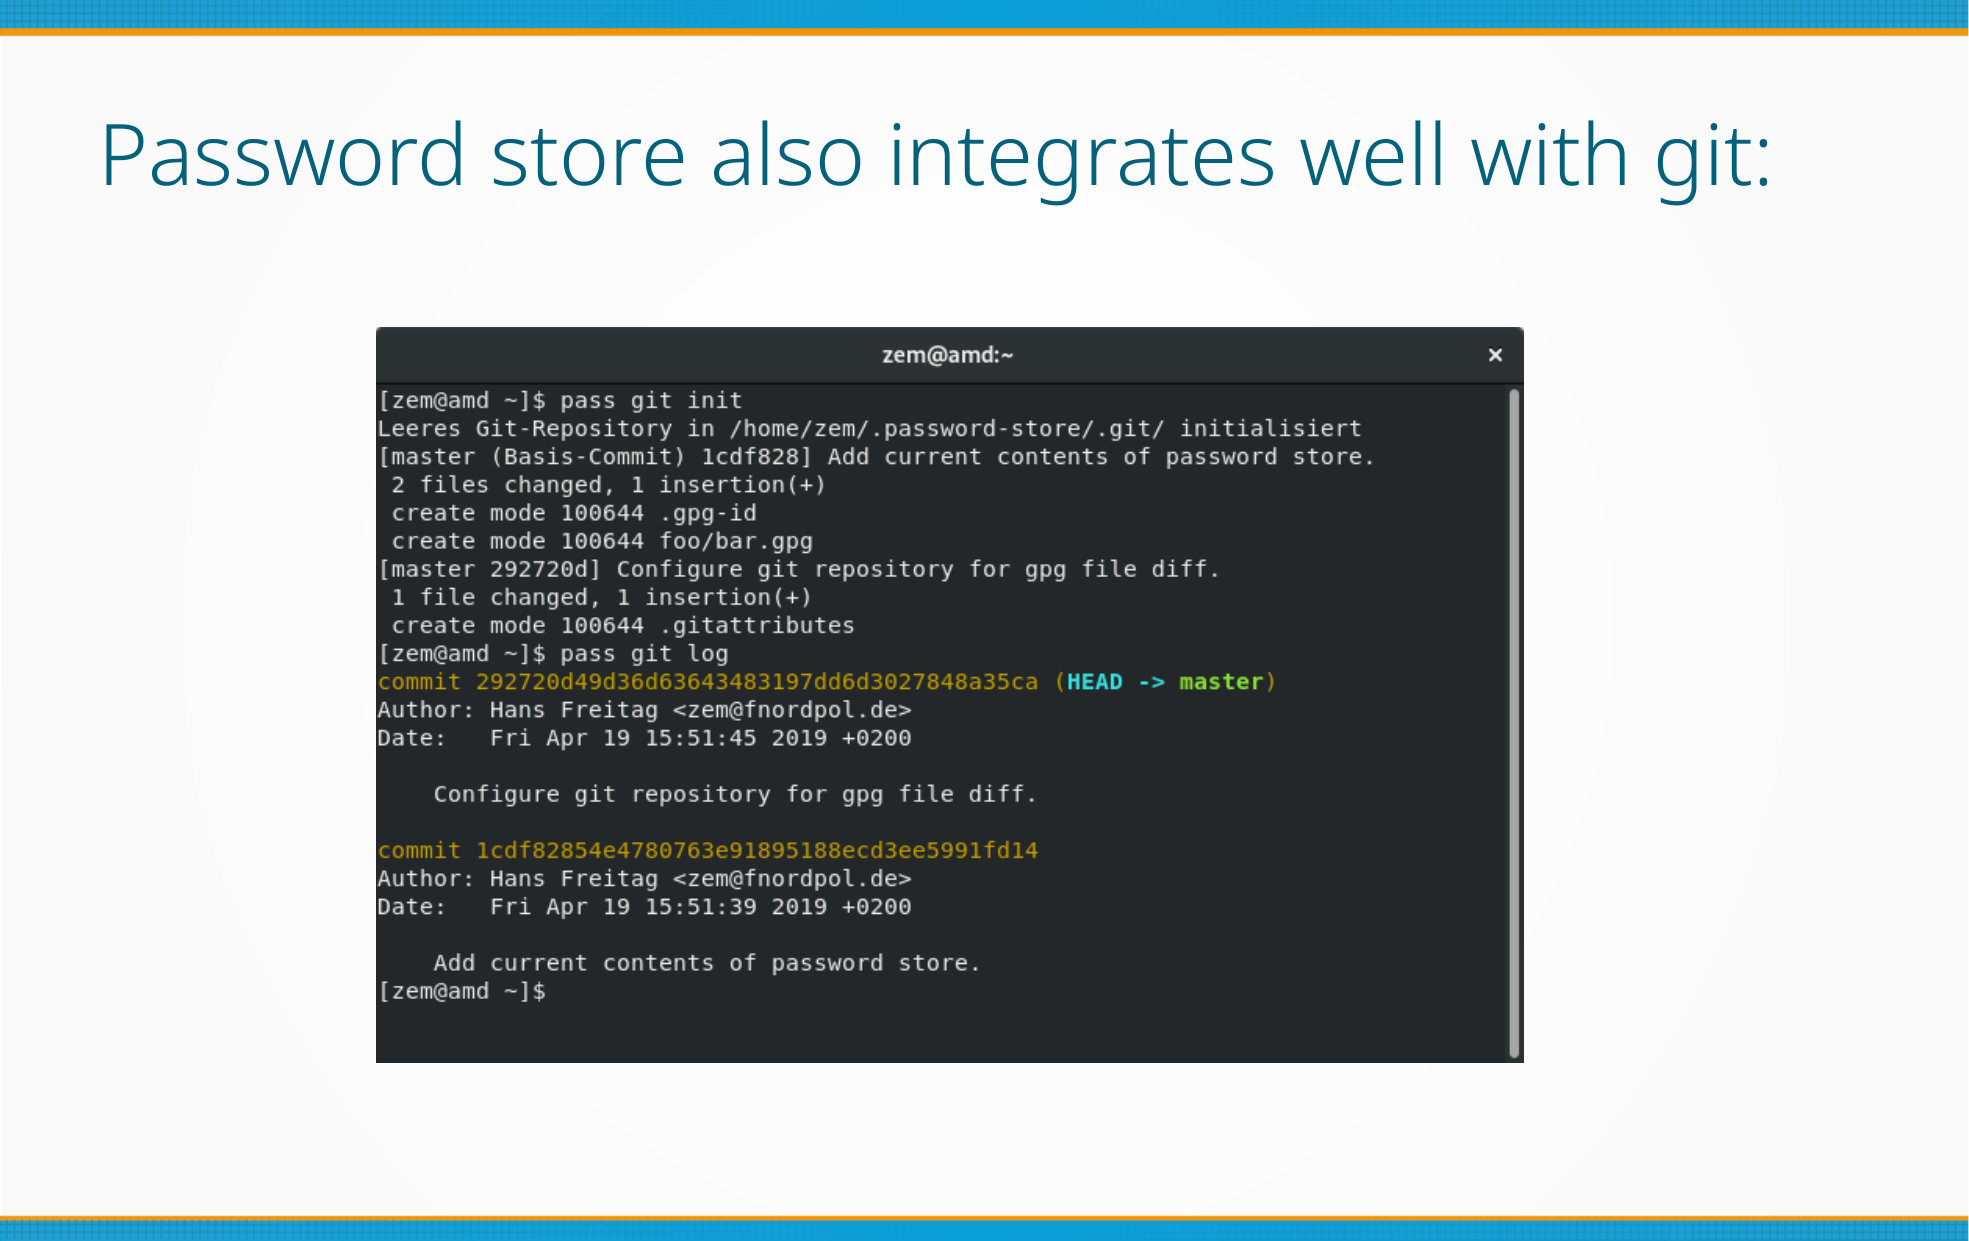

# Password store also integrates well with git: